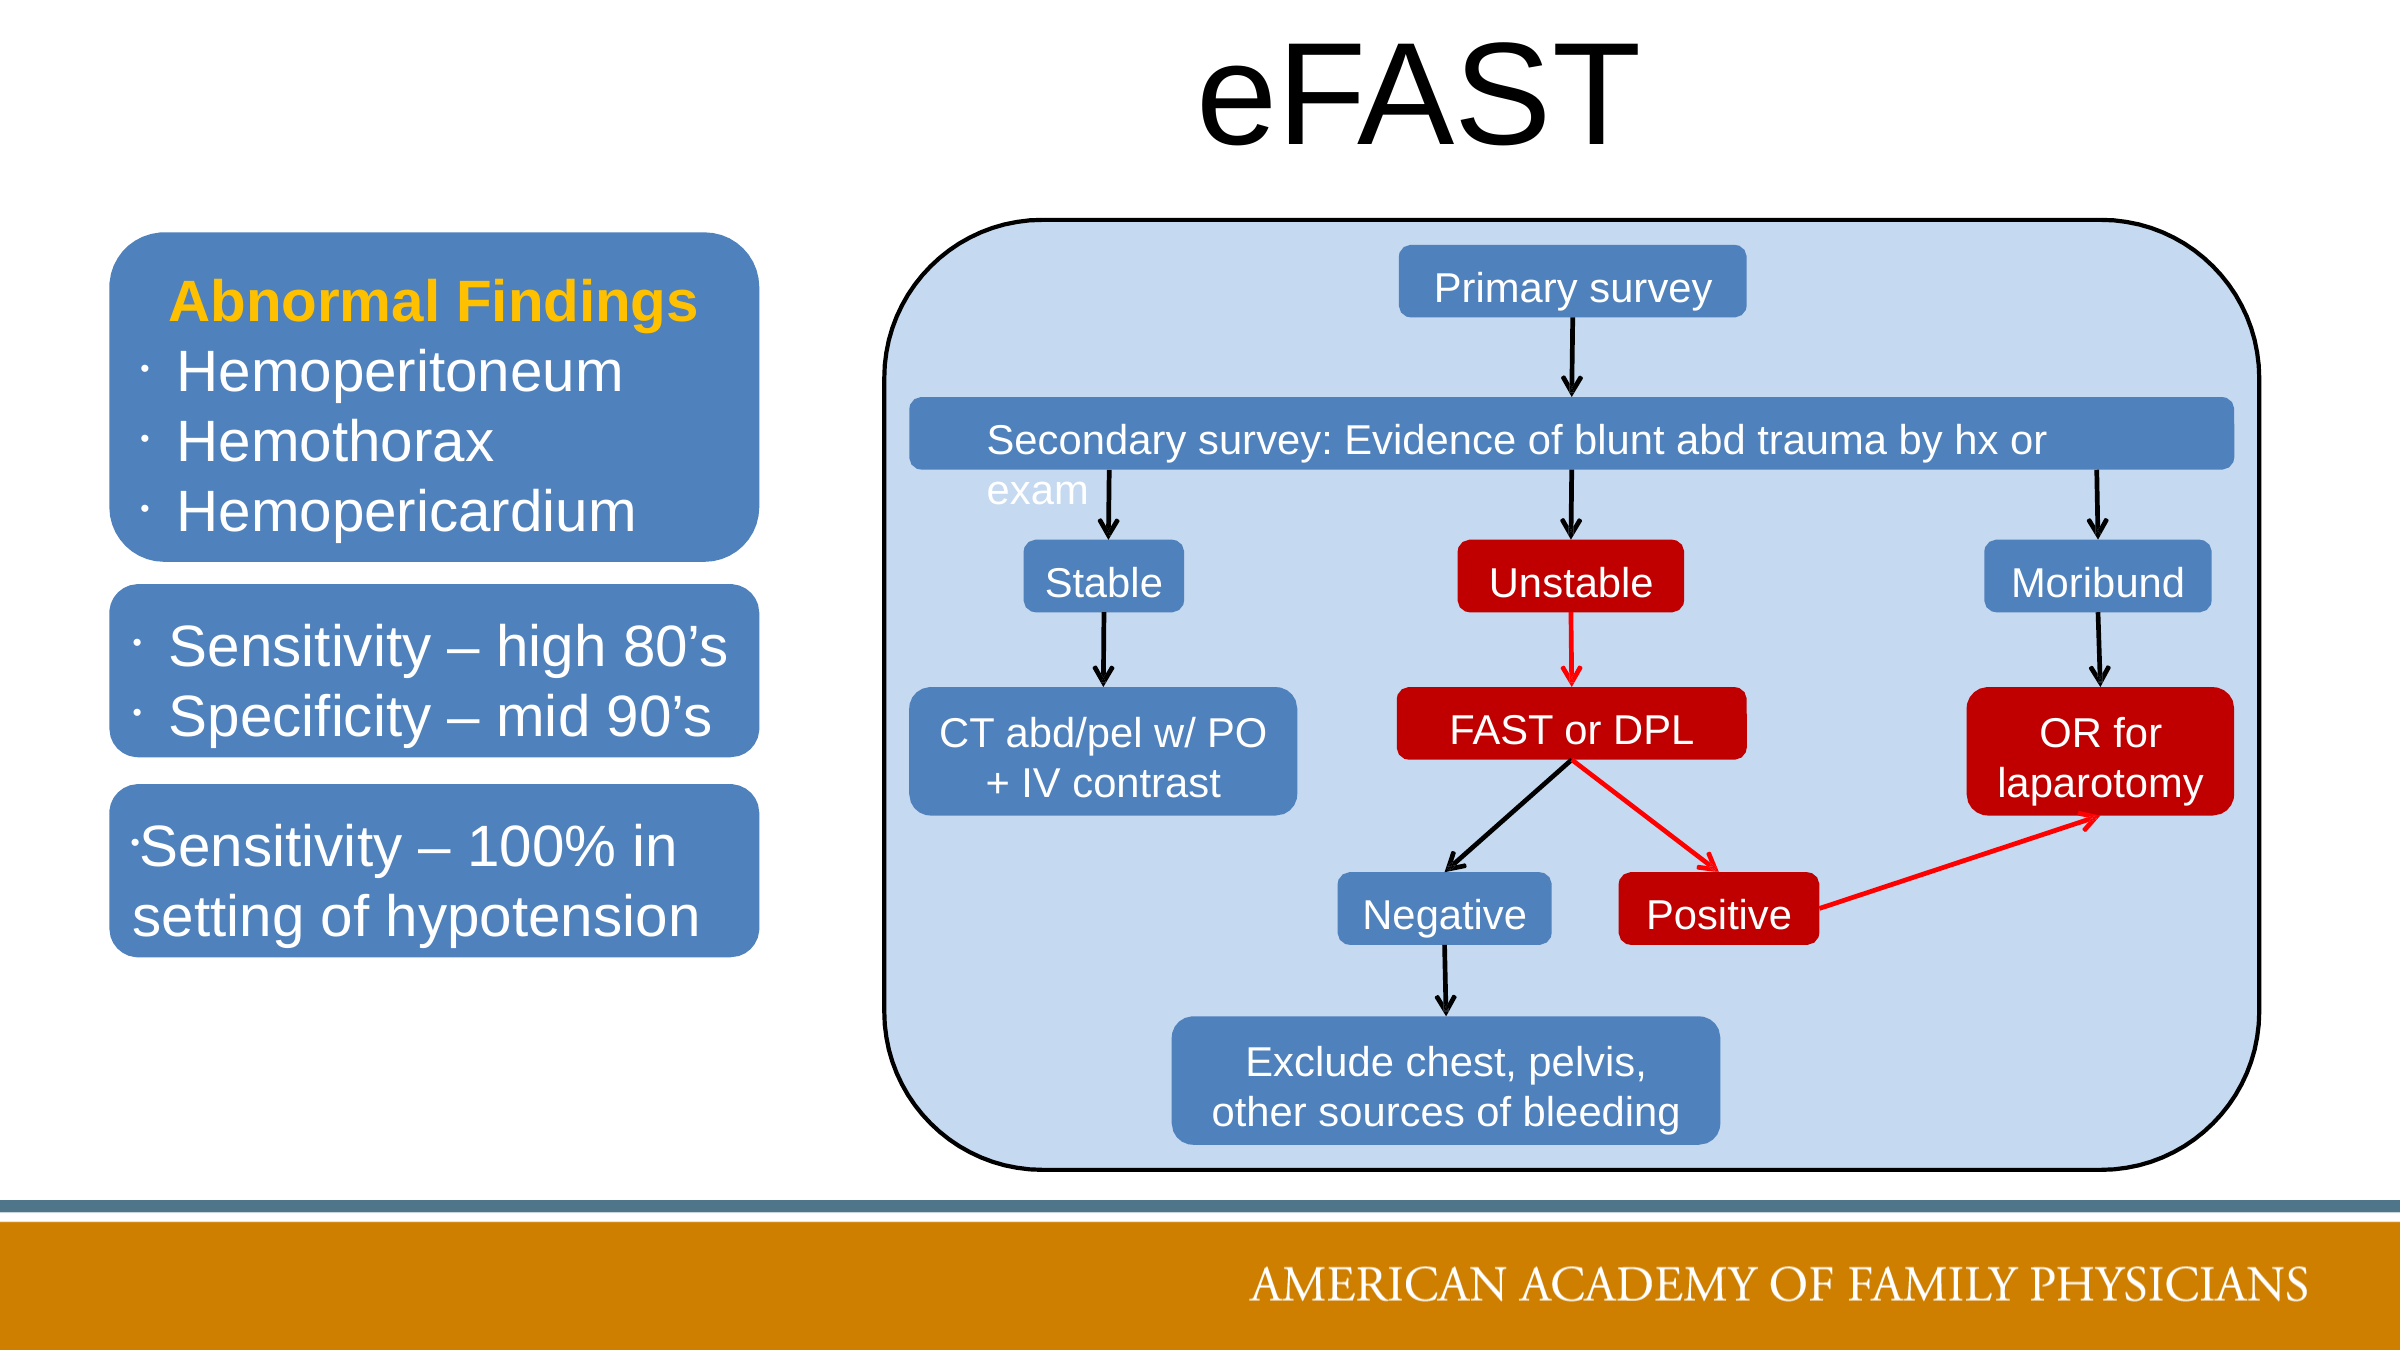

# eFAST
Primary survey
Abnormal Findings
Hemoperitoneum
Hemothorax
Hemopericardium
Secondary survey: Evidence of blunt abd trauma by hx or exam
Stable
Unstable
Moribund
Sensitivity – high 80’s
Specificity – mid 90’s
FAST or DPL
CT abd/pel w/ PO
+ IV contrast
OR for laparotomy
Sensitivity – 100% in setting of hypotension
Negative
Positive
Exclude chest, pelvis,
other sources of bleeding